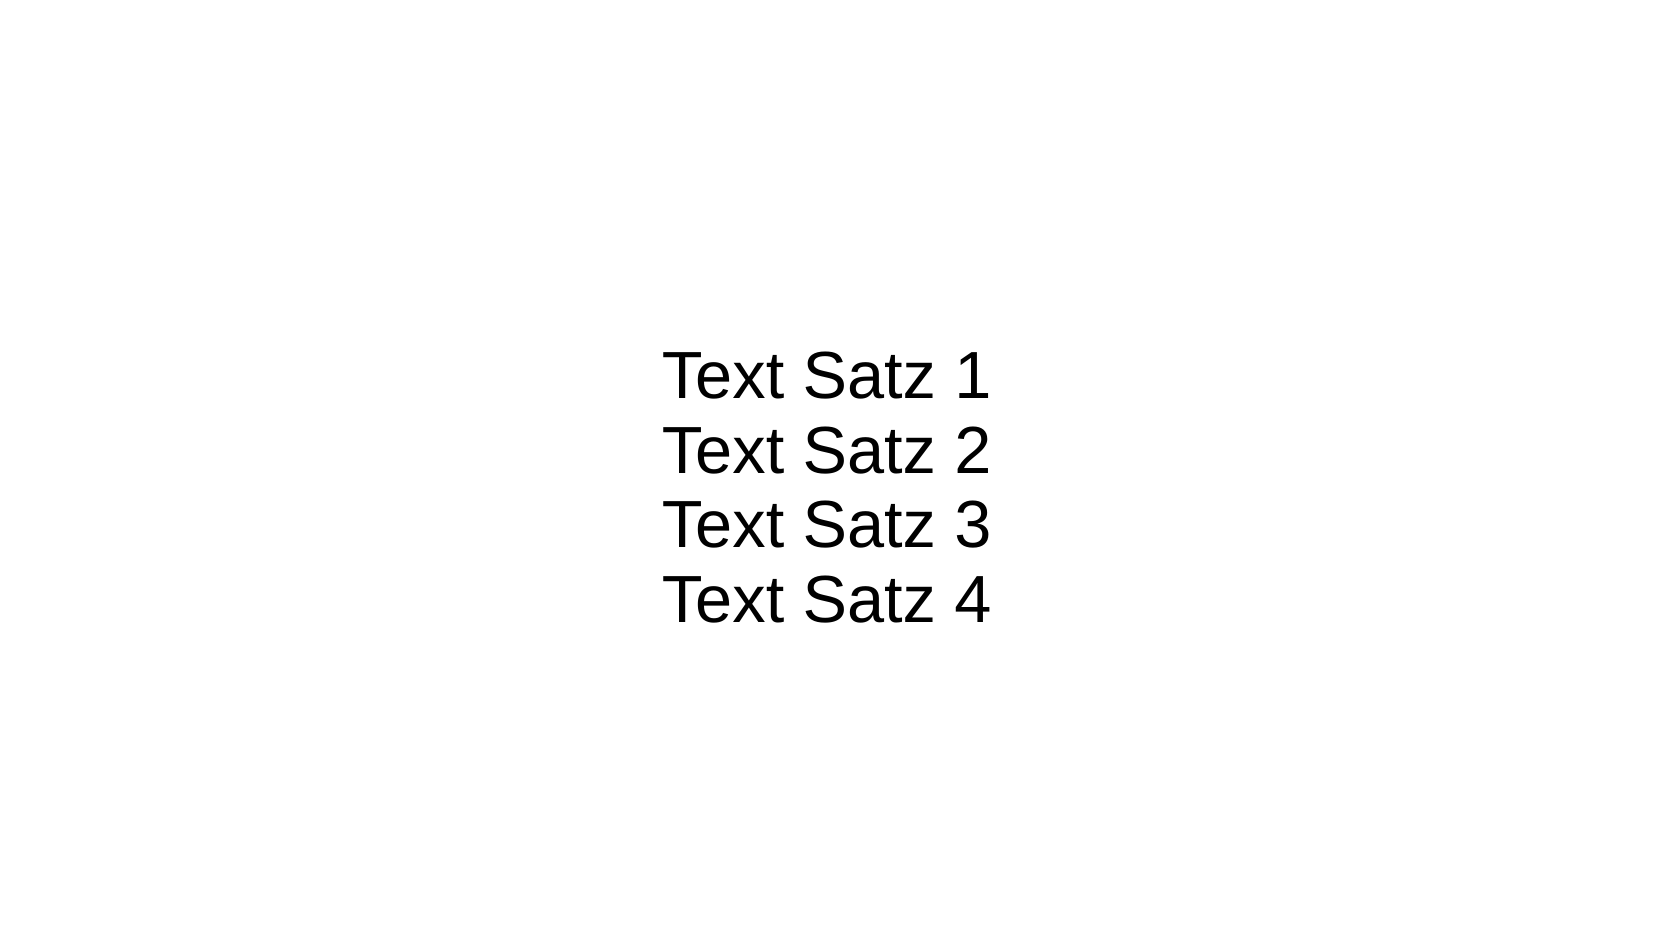

#
Text Satz 1
Text Satz 2
Text Satz 3
Text Satz 4